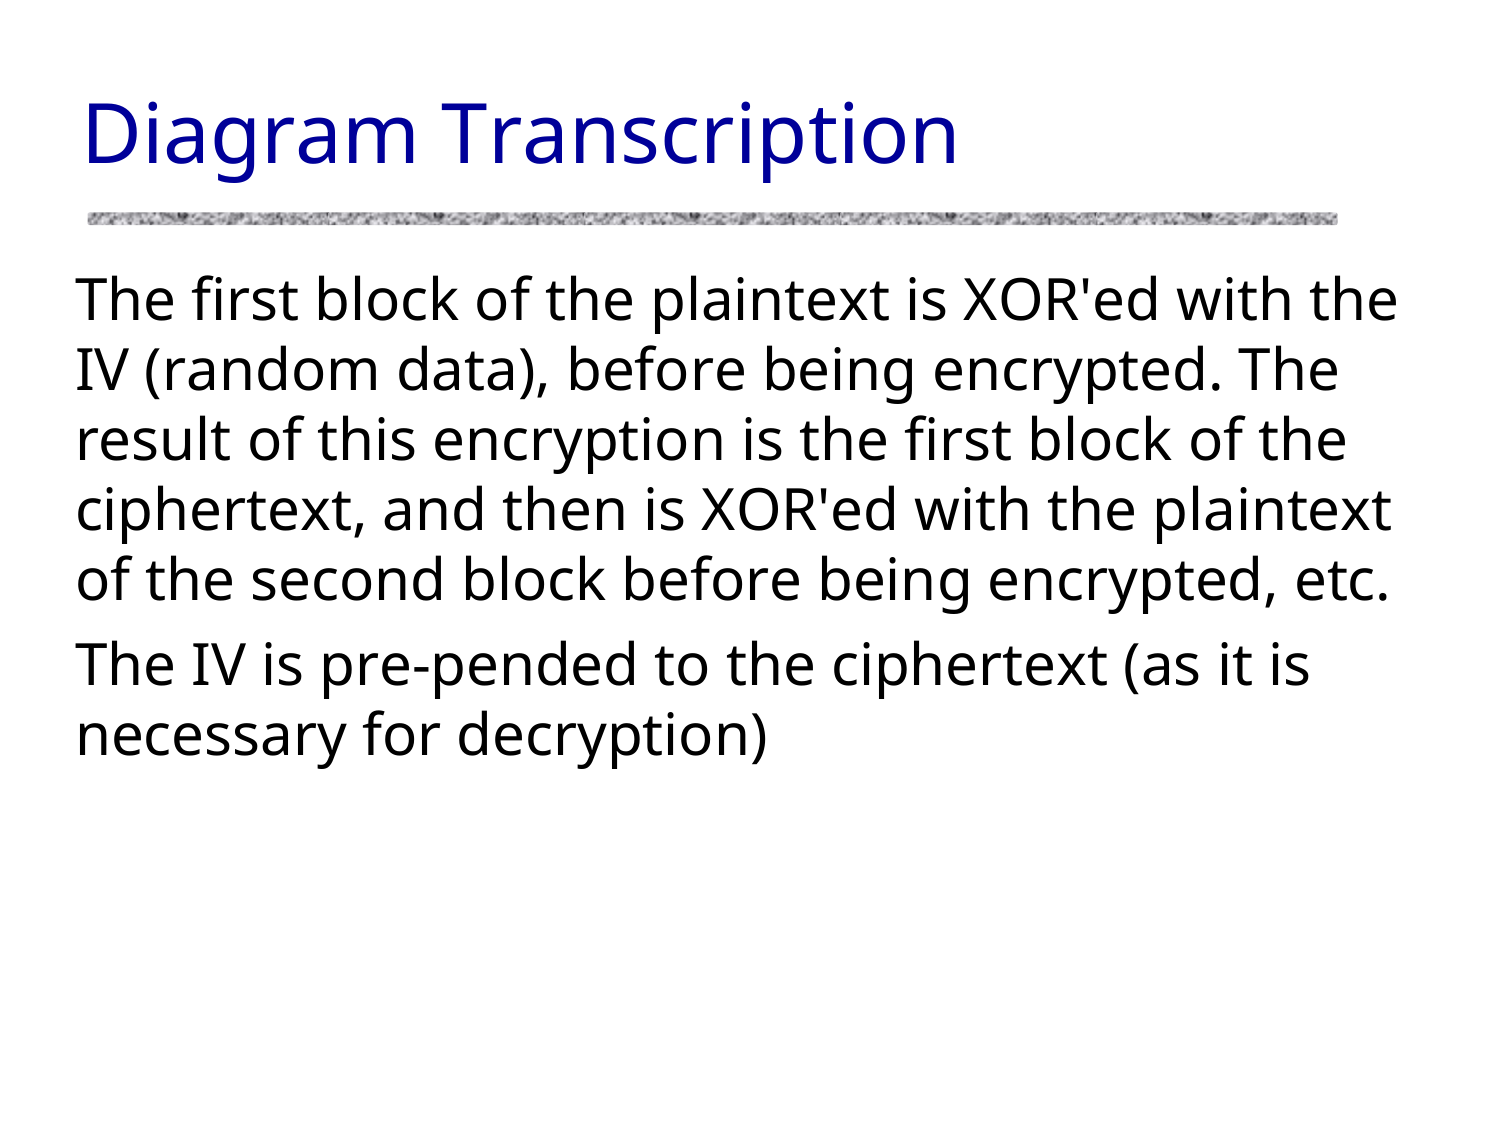

# Diagram Transcription
The first block of the plaintext is XOR'ed with the IV (random data), before being encrypted. The result of this encryption is the first block of the ciphertext, and then is XOR'ed with the plaintext of the second block before being encrypted, etc.
The IV is pre-pended to the ciphertext (as it is necessary for decryption)